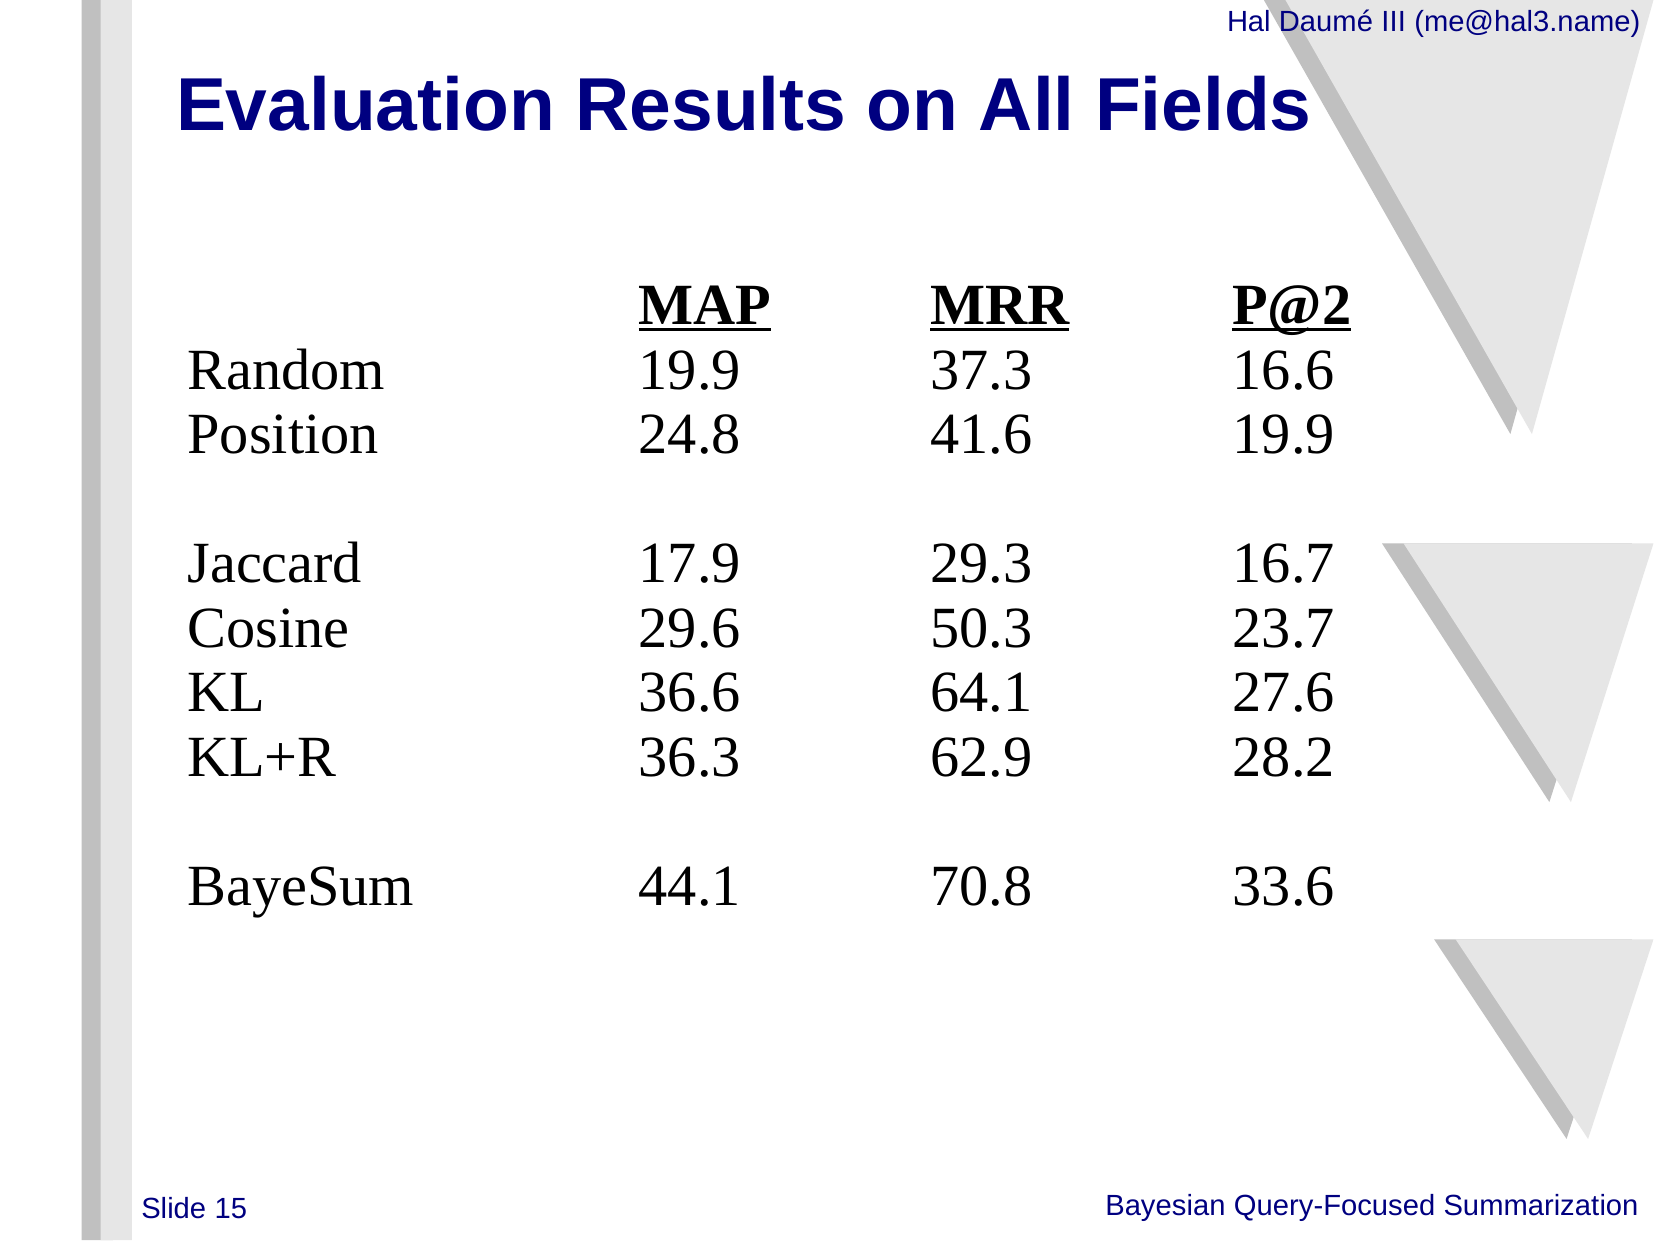

# Evaluation Results on All Fields
	MAP	MRR	P@2
Random	19.9	37.3	16.6
Position	24.8	41.6	19.9
Jaccard	17.9	29.3	16.7
Cosine	29.6	50.3	23.7
KL	36.6	64.1	27.6
KL+R	36.3	62.9	28.2
BayeSum	44.1	70.8	33.6